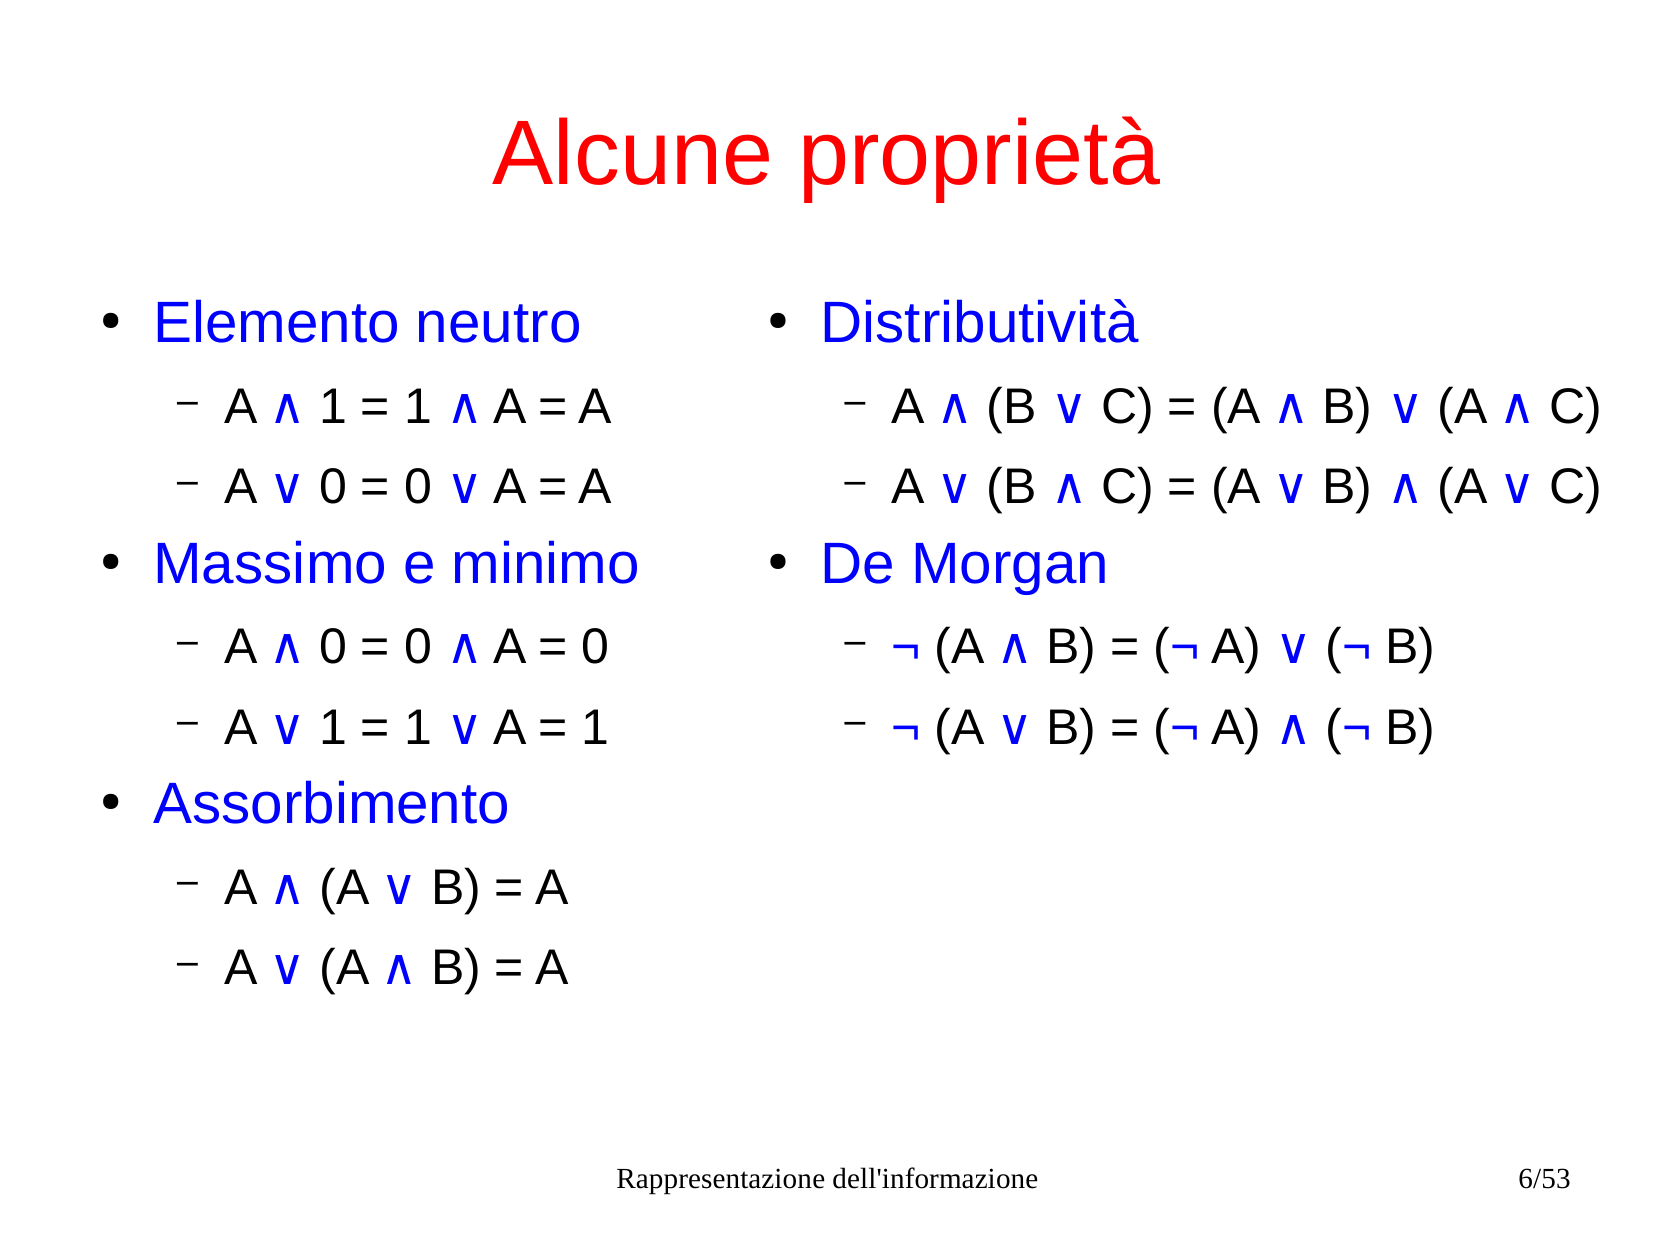

# Alcune proprietà
Elemento neutro
A ∧ 1 = 1 ∧ A = A
A ∨ 0 = 0 ∨ A = A
Massimo e minimo
A ∧ 0 = 0 ∧ A = 0
A ∨ 1 = 1 ∨ A = 1
Assorbimento
A ∧ (A ∨ B) = A
A ∨ (A ∧ B) = A
Distributività
A ∧ (B ∨ C) = (A ∧ B) ∨ (A ∧ C)
A ∨ (B ∧ C) = (A ∨ B) ∧ (A ∨ C)
De Morgan
¬ (A ∧ B) = (¬ A) ∨ (¬ B)
¬ (A ∨ B) = (¬ A) ∧ (¬ B)
Rappresentazione dell'informazione
6